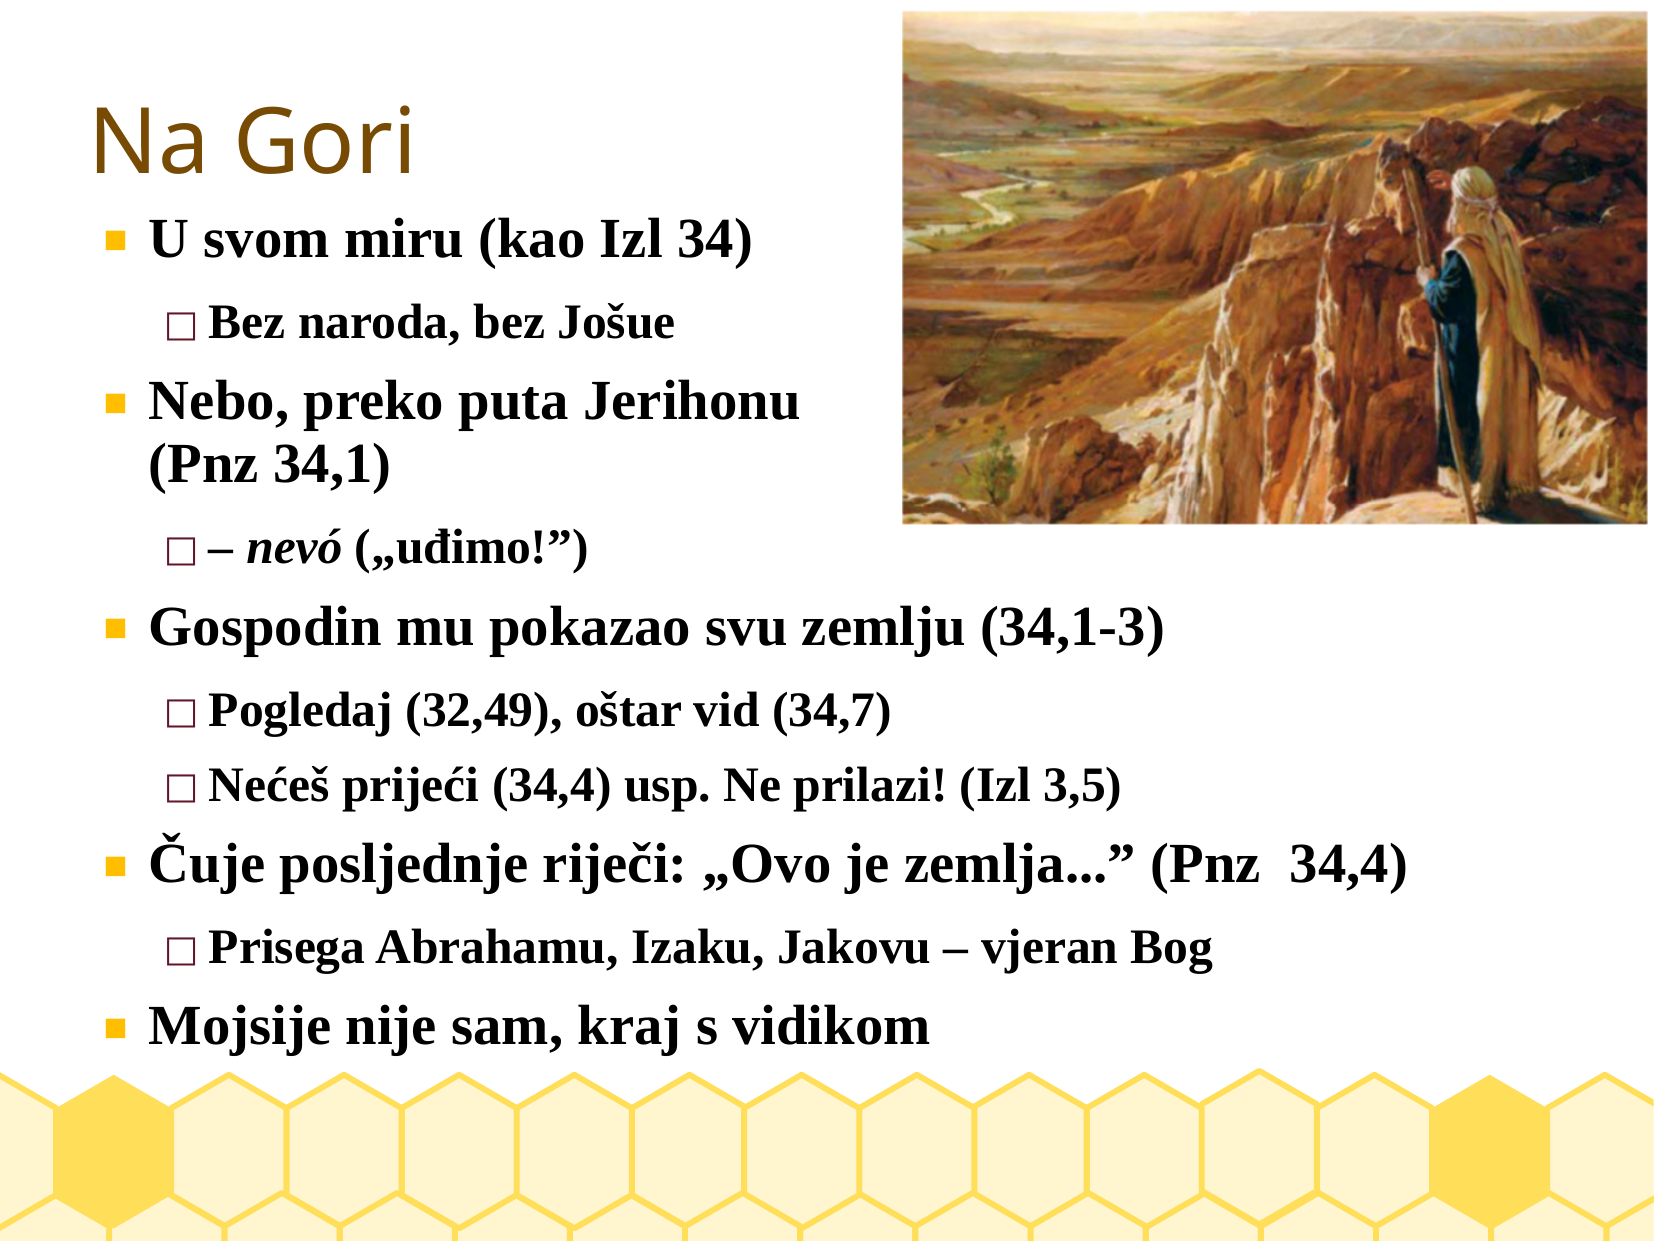

# Na Gori
U svom miru (kao Izl 34)
Bez naroda, bez Jošue
Nebo, preko puta Jerihonu
(Pnz 34,1)
– nevó („uđimo!”)
Gospodin mu pokazao svu zemlju (34,1-3)
Pogledaj (32,49), oštar vid (34,7)
Nećeš prijeći (34,4) usp. Ne prilazi! (Izl 3,5)
Čuje posljednje riječi: „Ovo je zemlja...” (Pnz 34,4)
Prisega Abrahamu, Izaku, Jakovu – vjeran Bog
Mojsije nije sam, kraj s vidikom